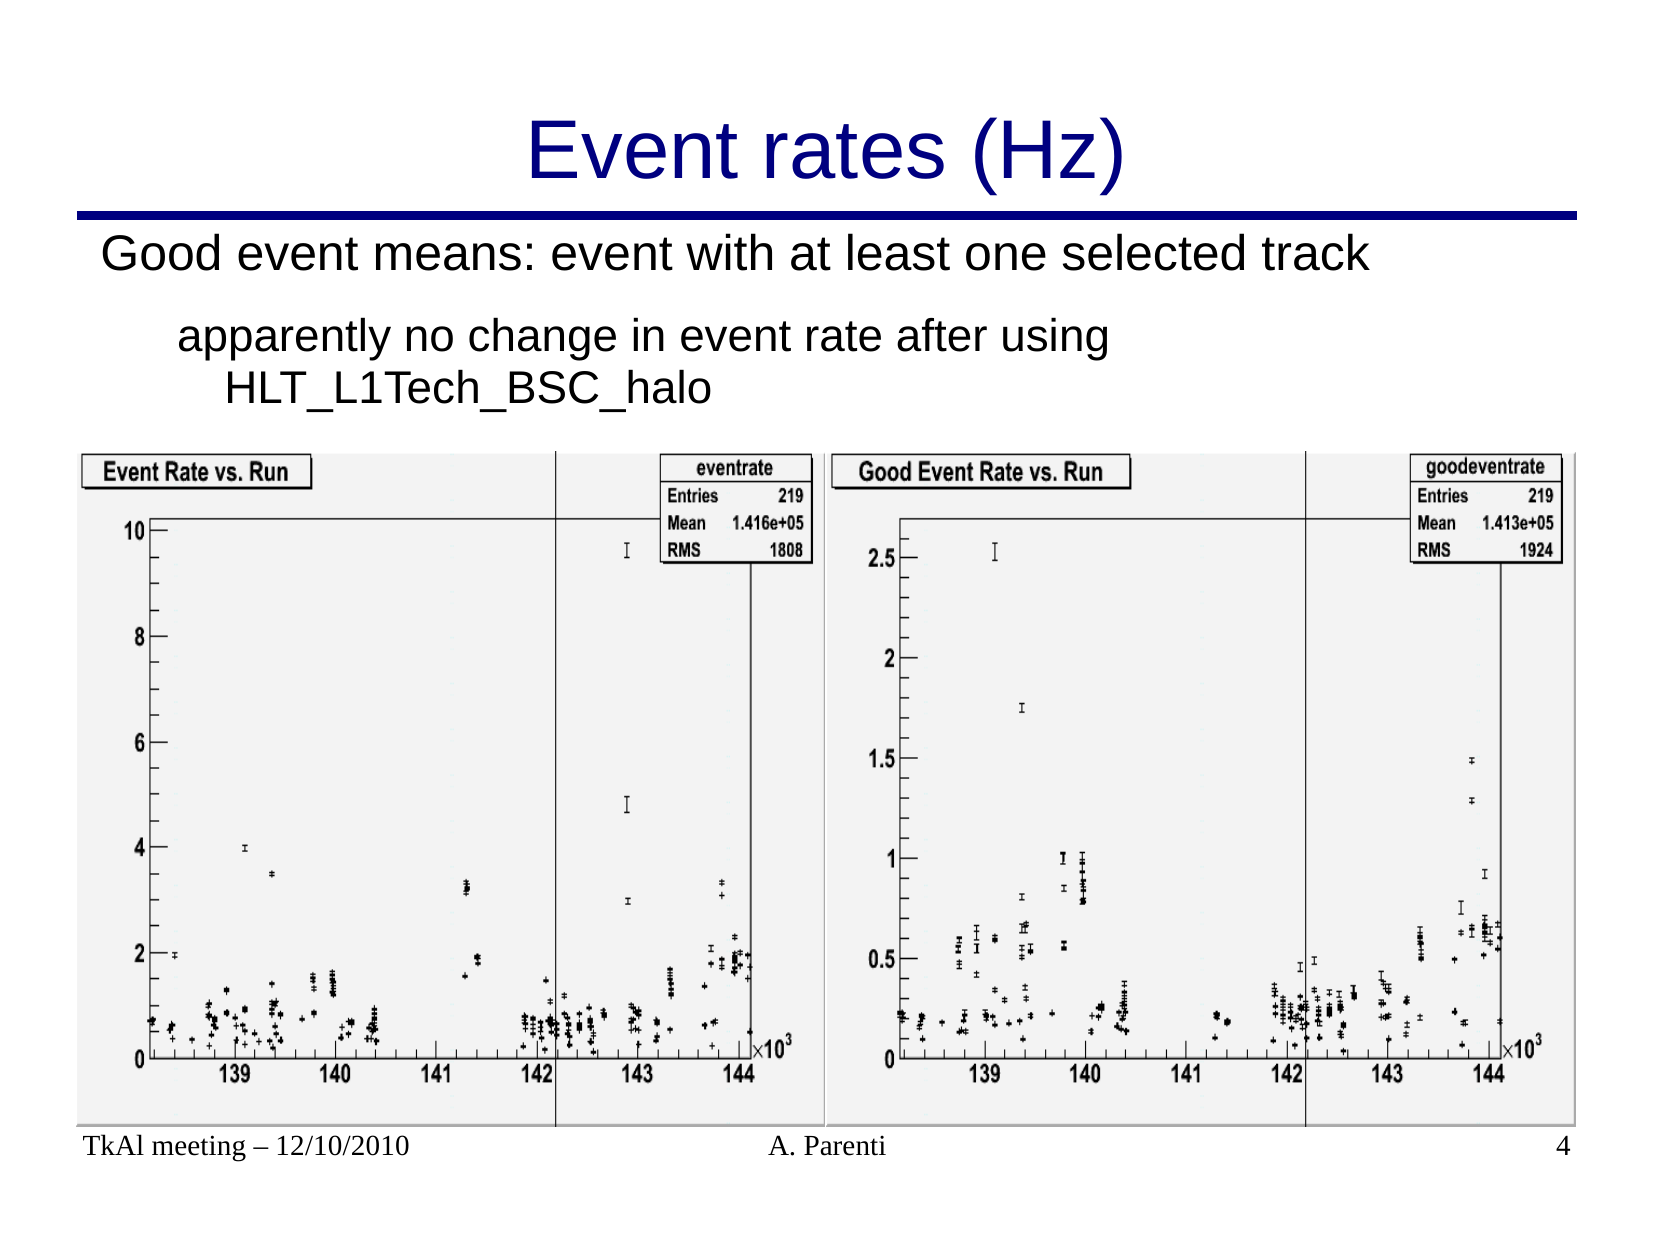

Event rates (Hz)
# Good event means: event with at least one selected track
apparently no change in event rate after using HLT_L1Tech_BSC_halo
4